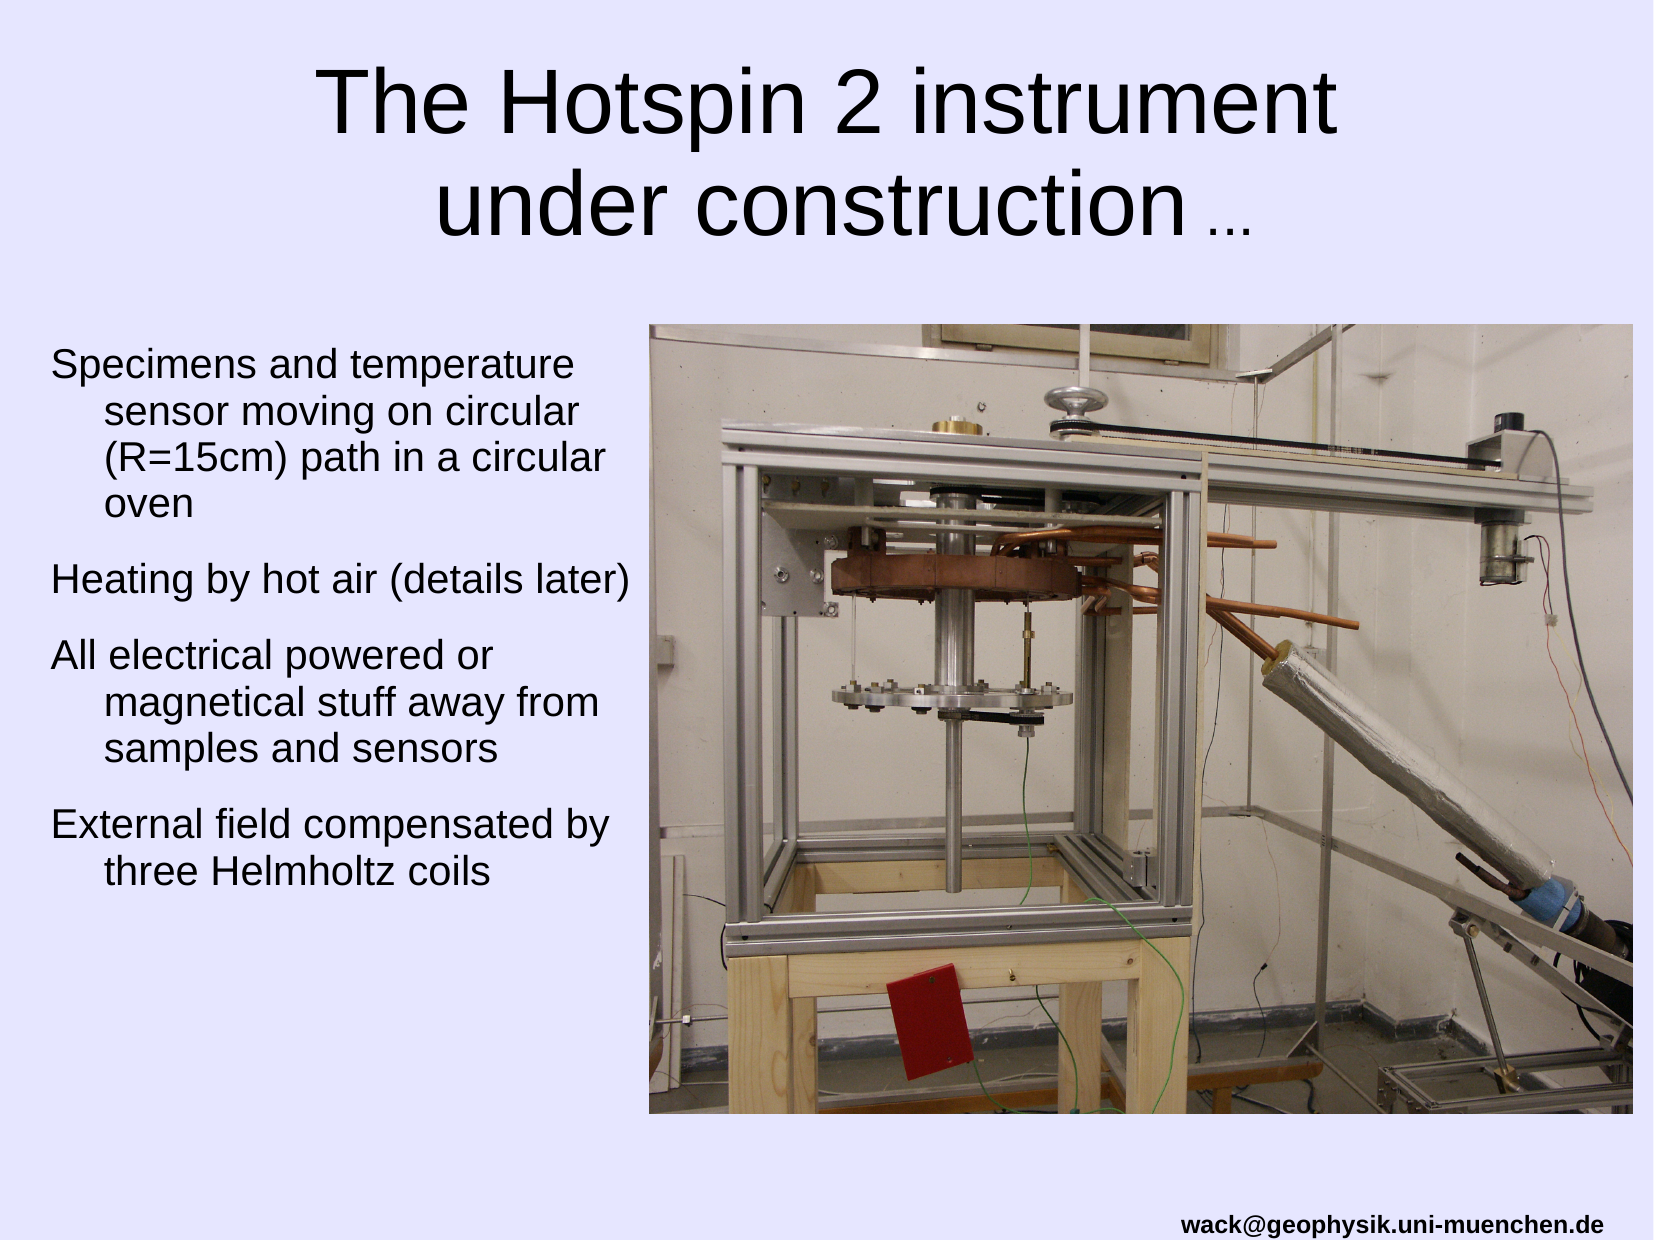

# The Hotspin 2 instrument under construction ...
Specimens and temperature sensor moving on circular (R=15cm) path in a circular oven
Heating by hot air (details later)
All electrical powered or magnetical stuff away from samples and sensors
External field compensated by three Helmholtz coils